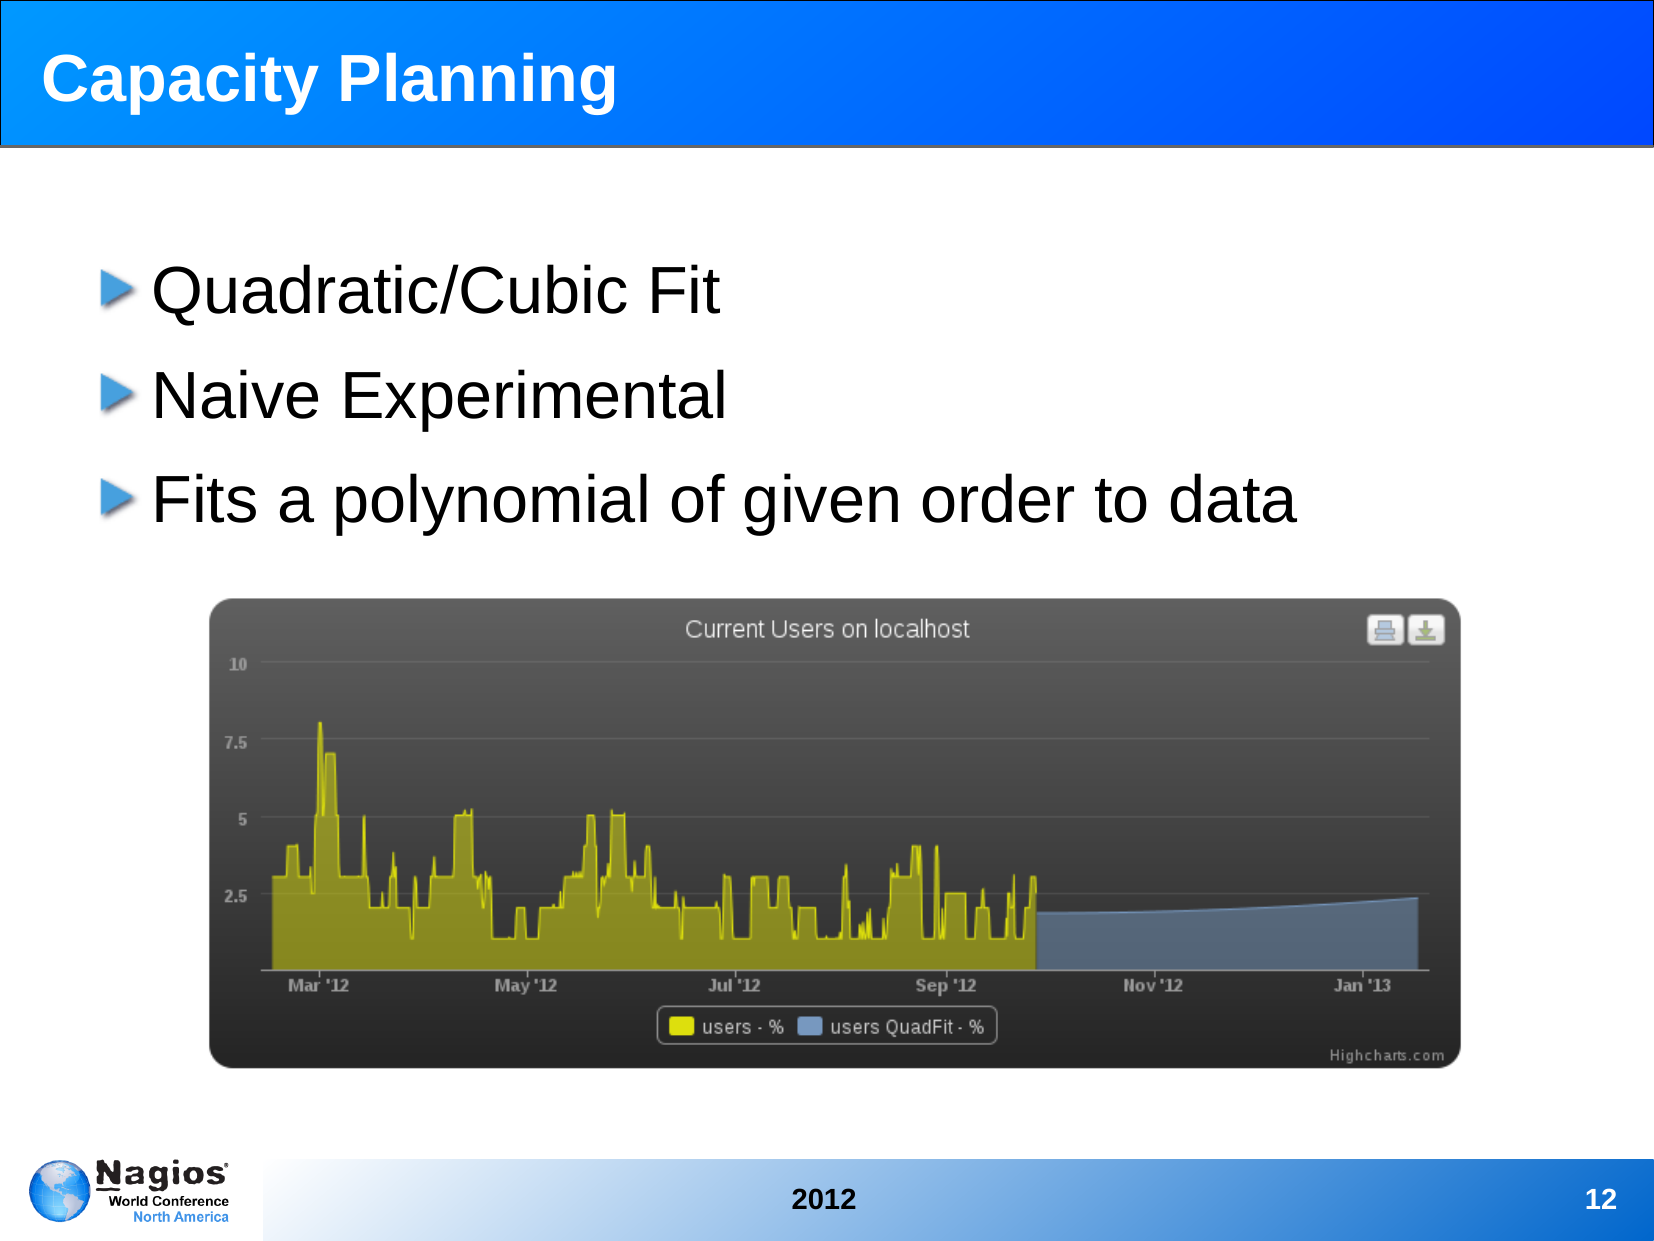

# Capacity Planning
Quadratic/Cubic Fit
Naive Experimental
Fits a polynomial of given order to data
2011
12